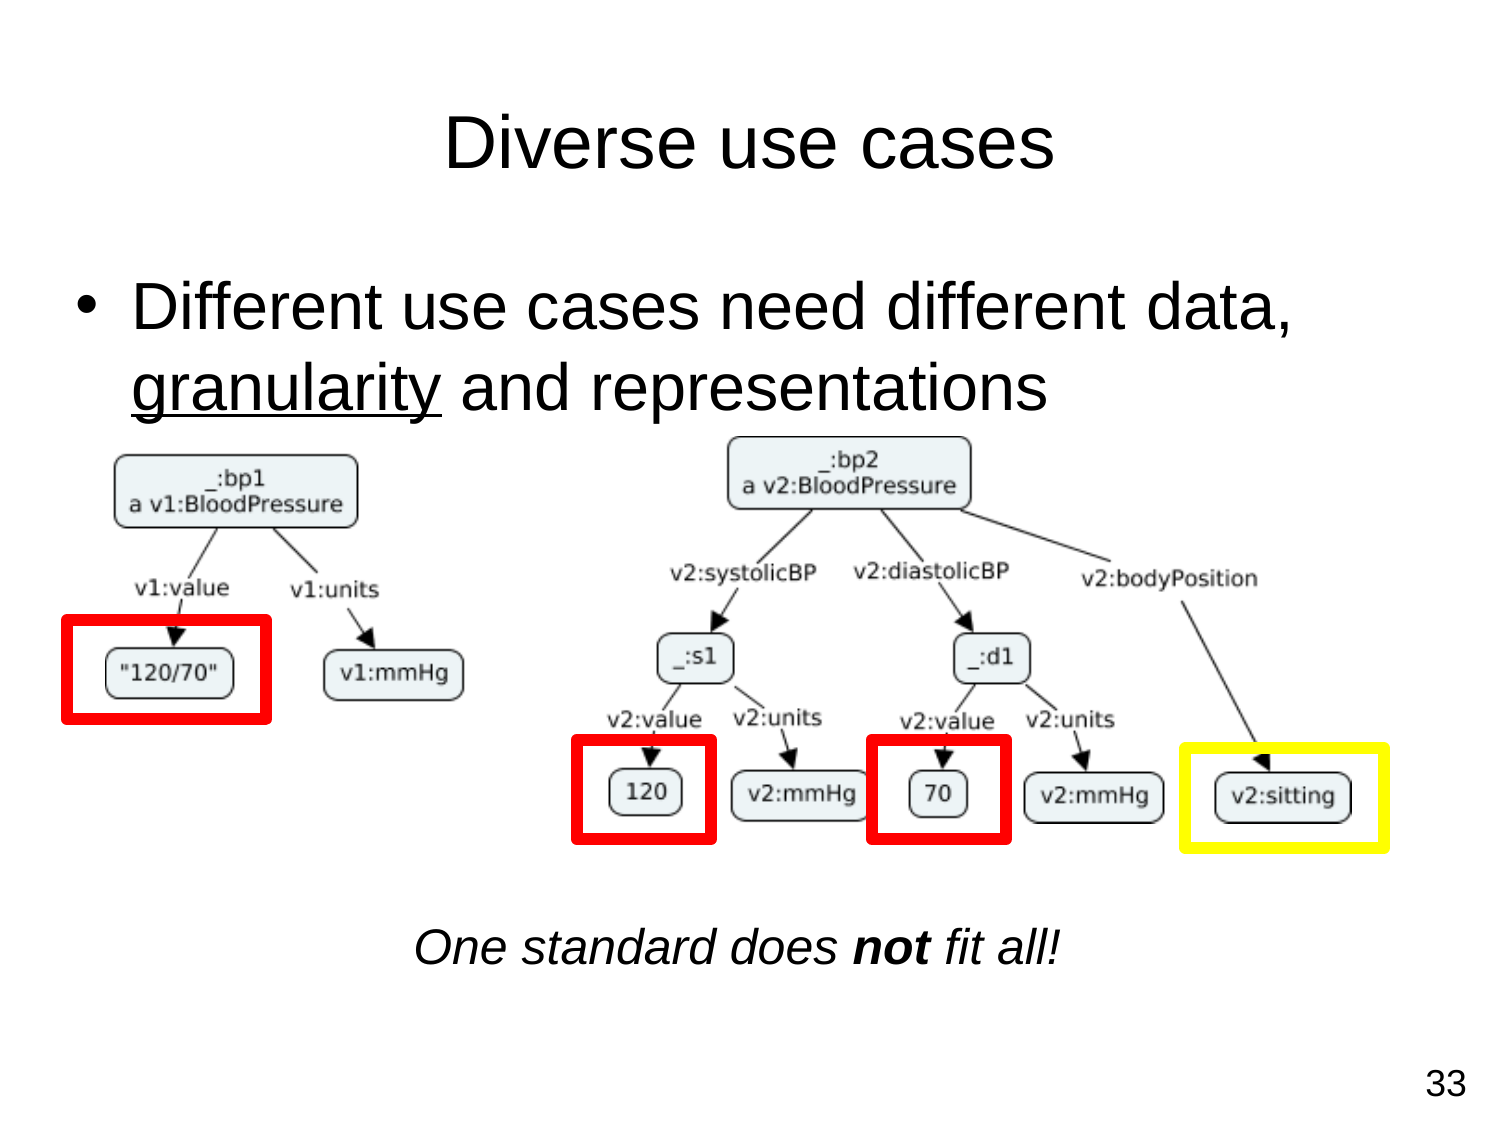

# Diverse use cases
Different use cases need different data, granularity and representations
One standard does not fit all!
33